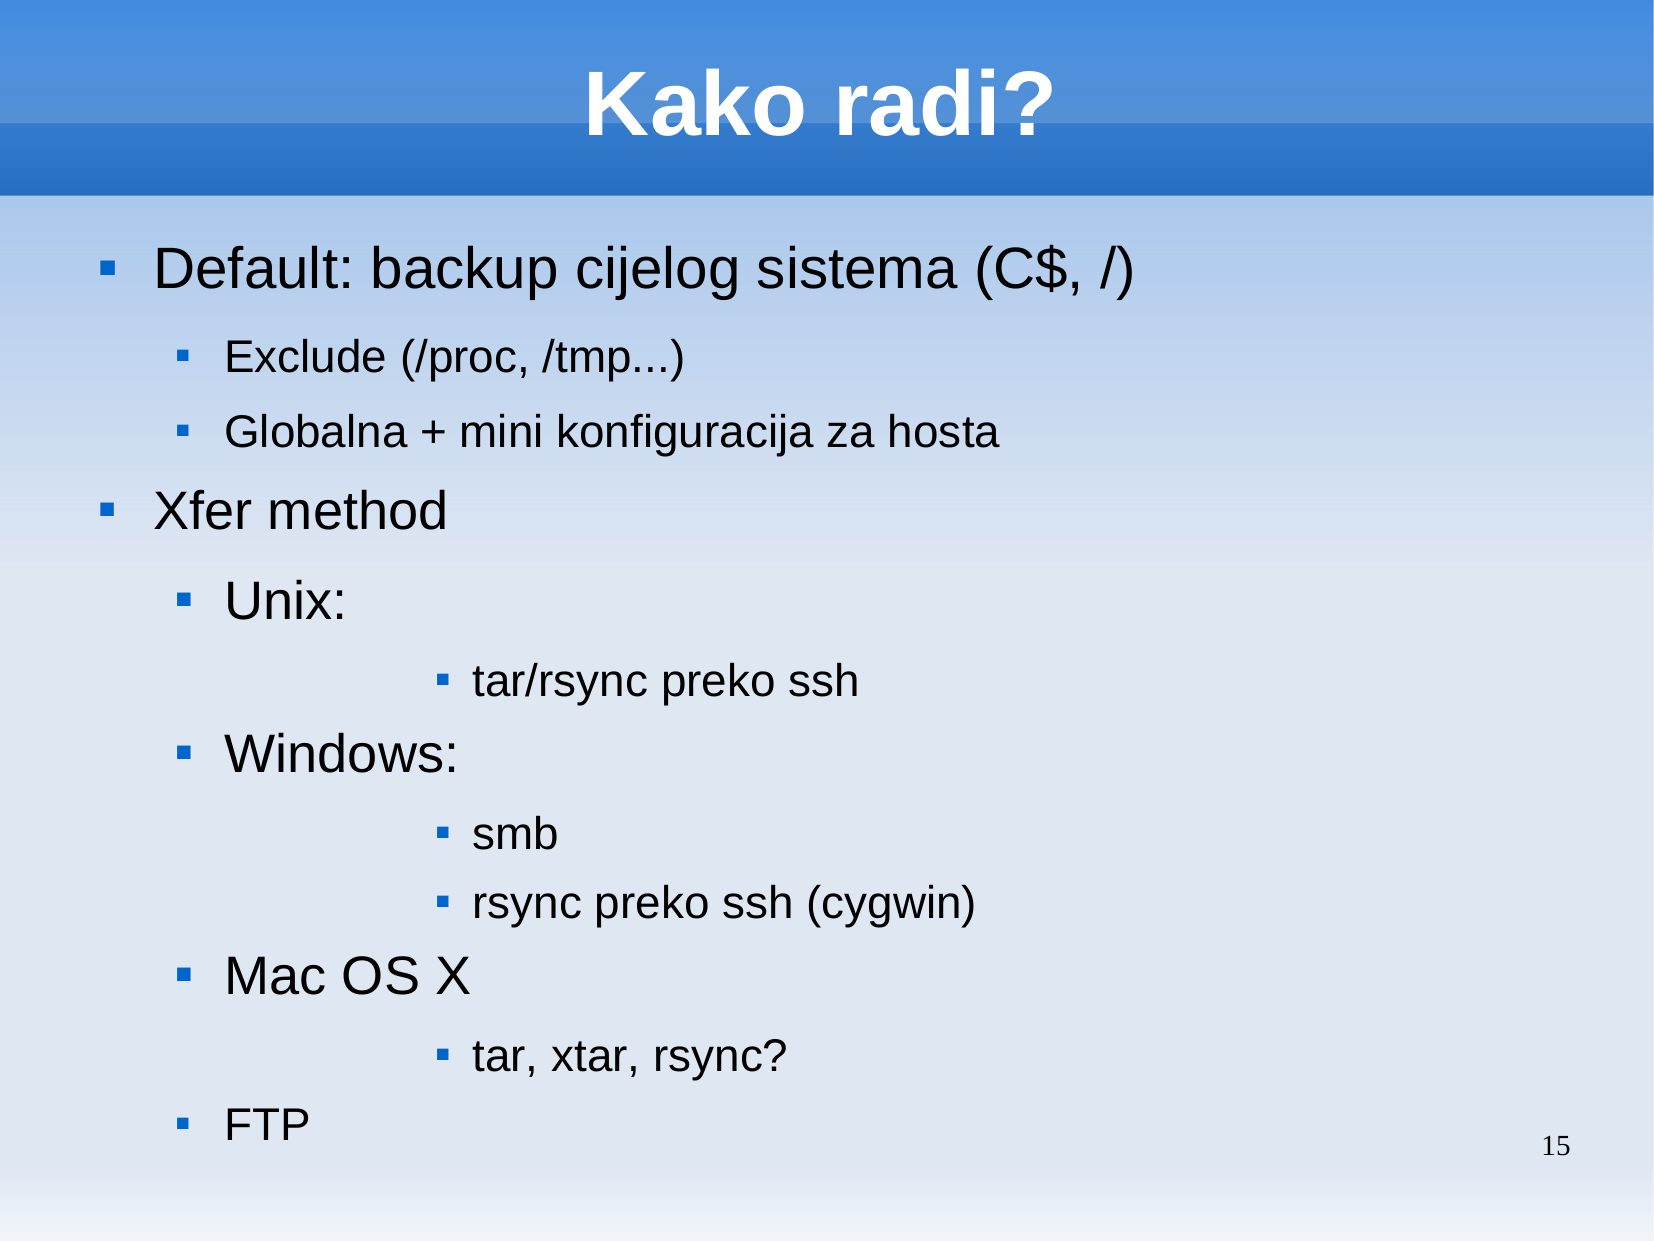

# Kako radi?
Default: backup cijelog sistema (C$, /)
Exclude (/proc, /tmp...)
Globalna + mini konfiguracija za hosta
Xfer method
Unix:
tar/rsync preko ssh
Windows:
smb
rsync preko ssh (cygwin)
Mac OS X
tar, xtar, rsync?
FTP
15